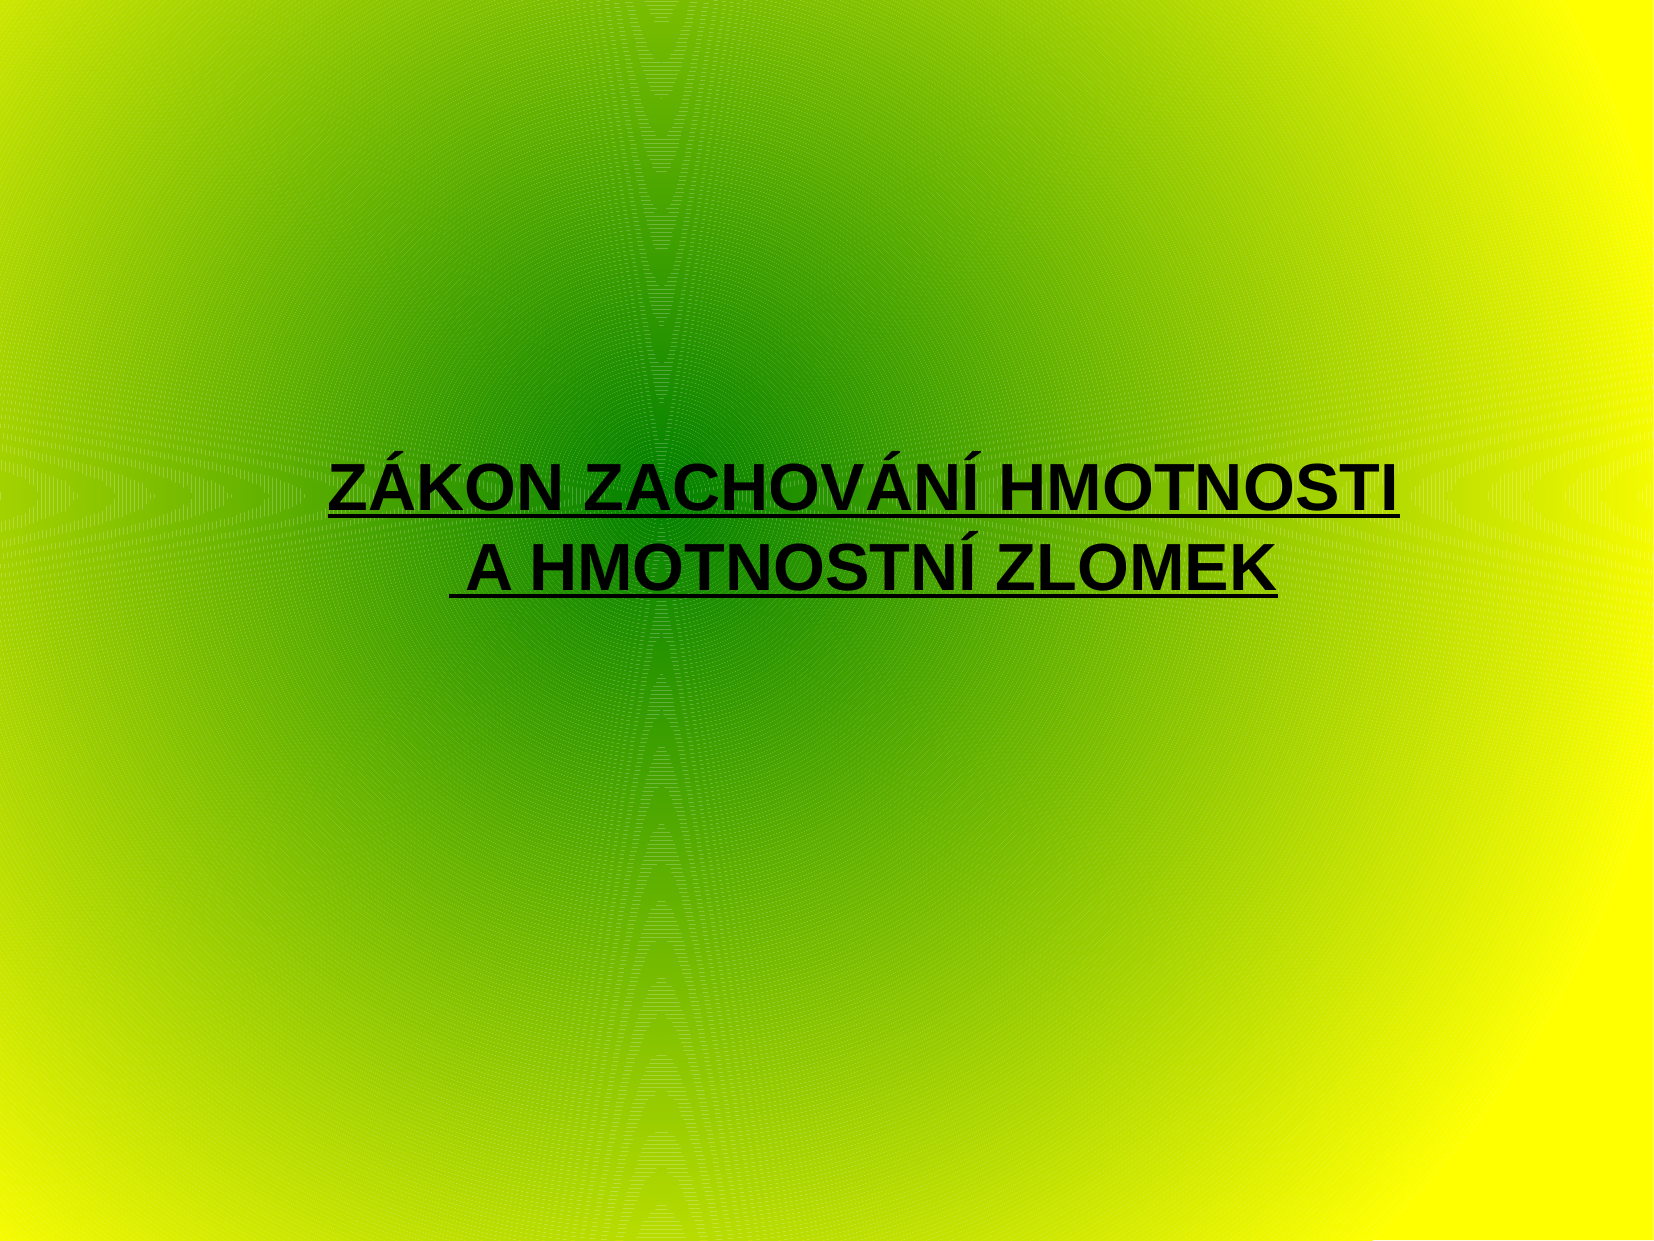

# ZÁKON ZACHOVÁNÍ HMOTNOSTI A HMOTNOSTNÍ ZLOMEK